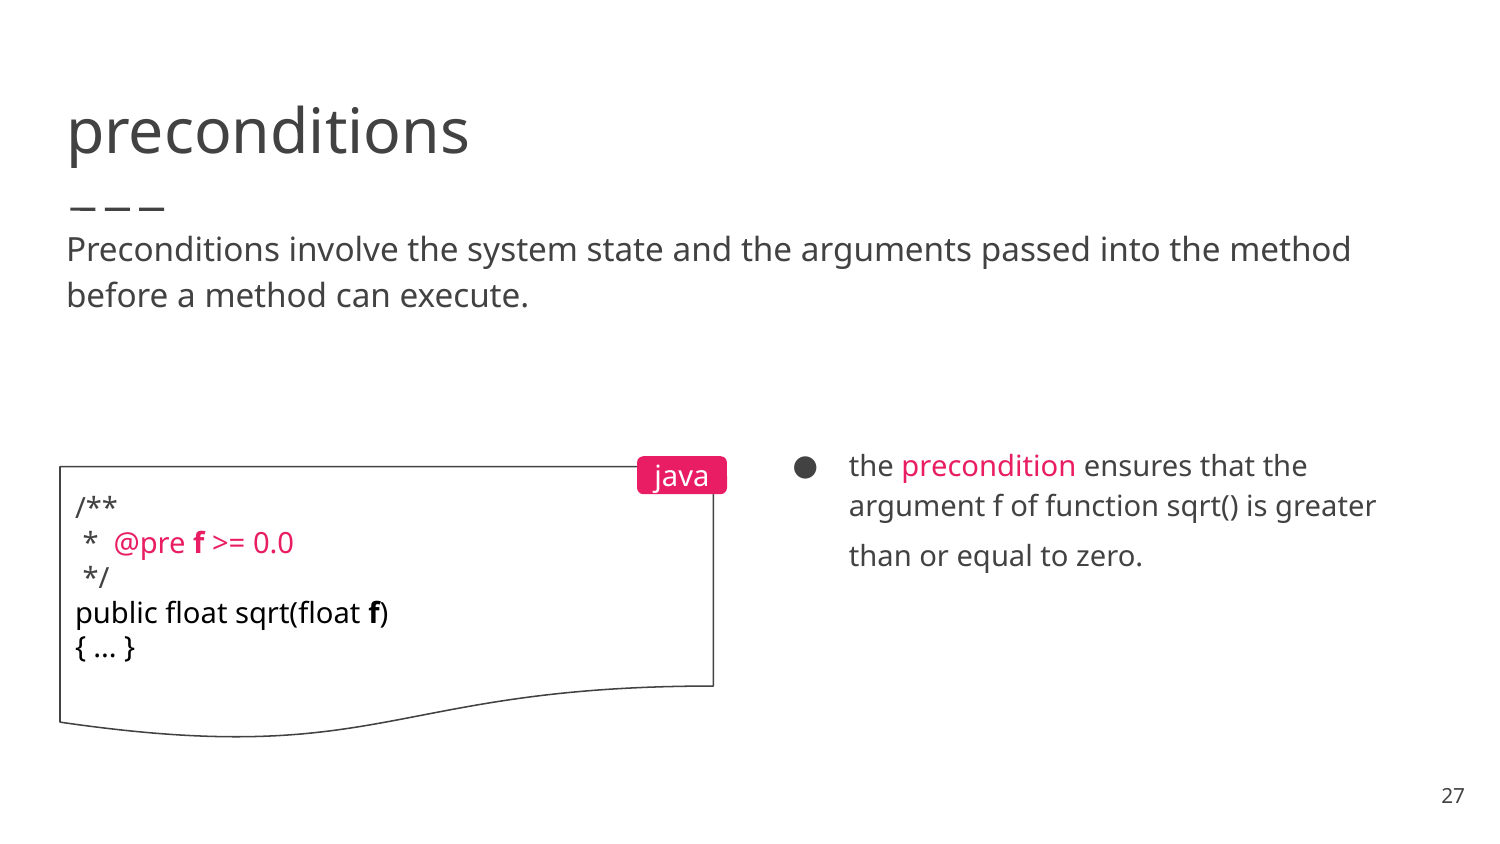

# preconditions
Preconditions involve the system state and the arguments passed into the method before a method can execute.
the precondition ensures that the argument f of function sqrt() is greater than or equal to zero.
java
/**
 * @pre f >= 0.0
 */
public float sqrt(float f)
{ ... }